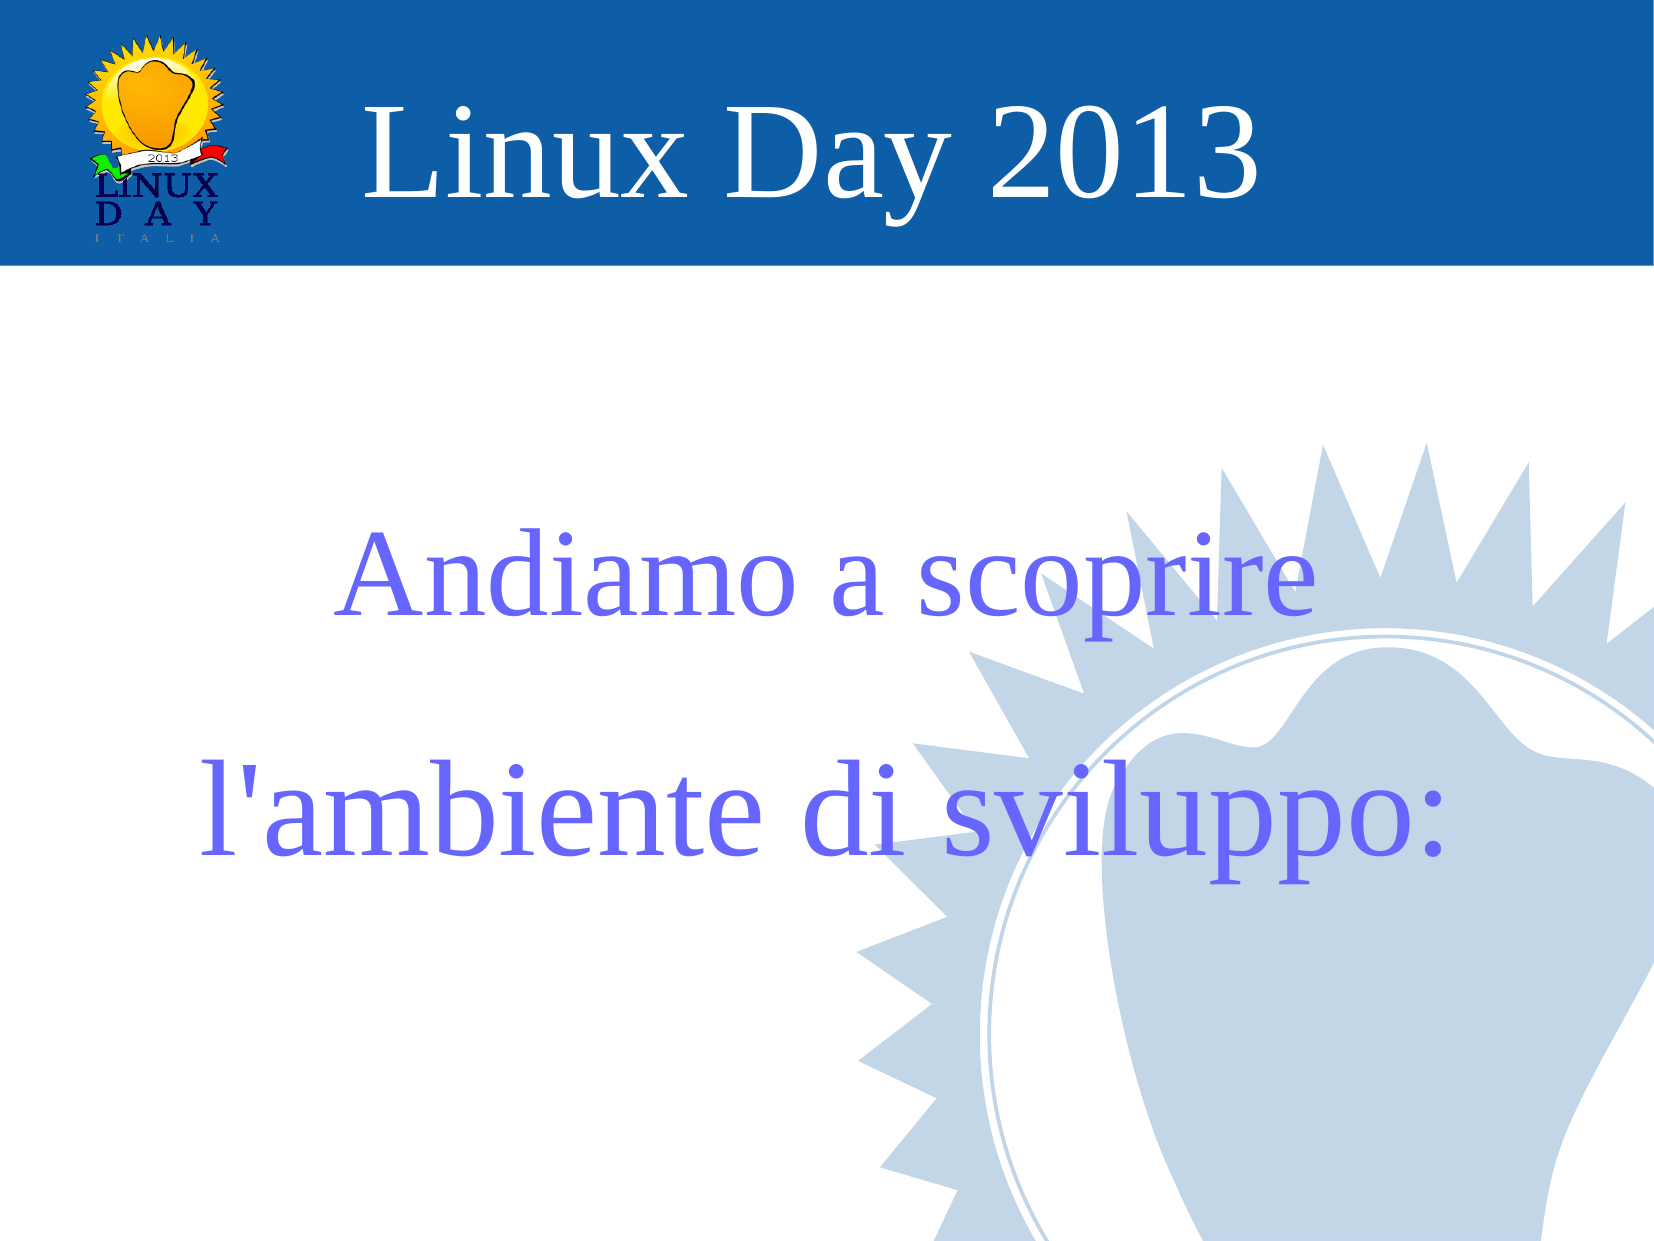

# Linux Day 2013
Andiamo a scoprire
l'ambiente di sviluppo: